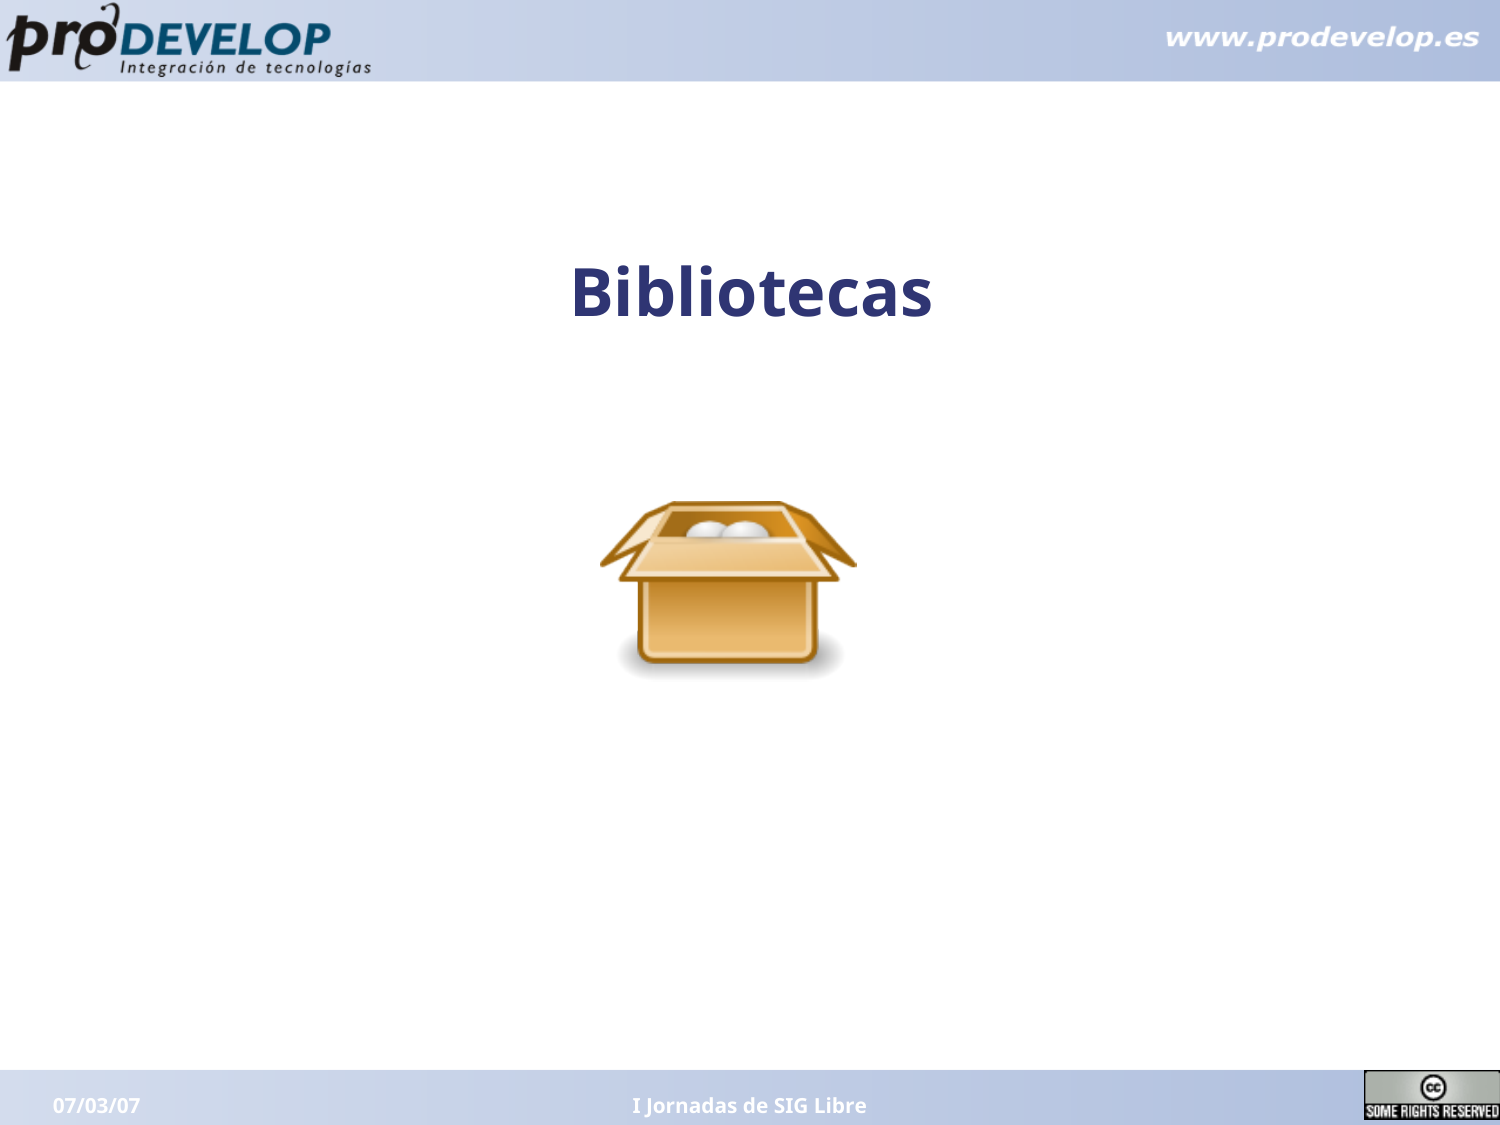

# Bibliotecas
25/10/2006
27
Plan Difusión Interna gvSIG v. 2.0